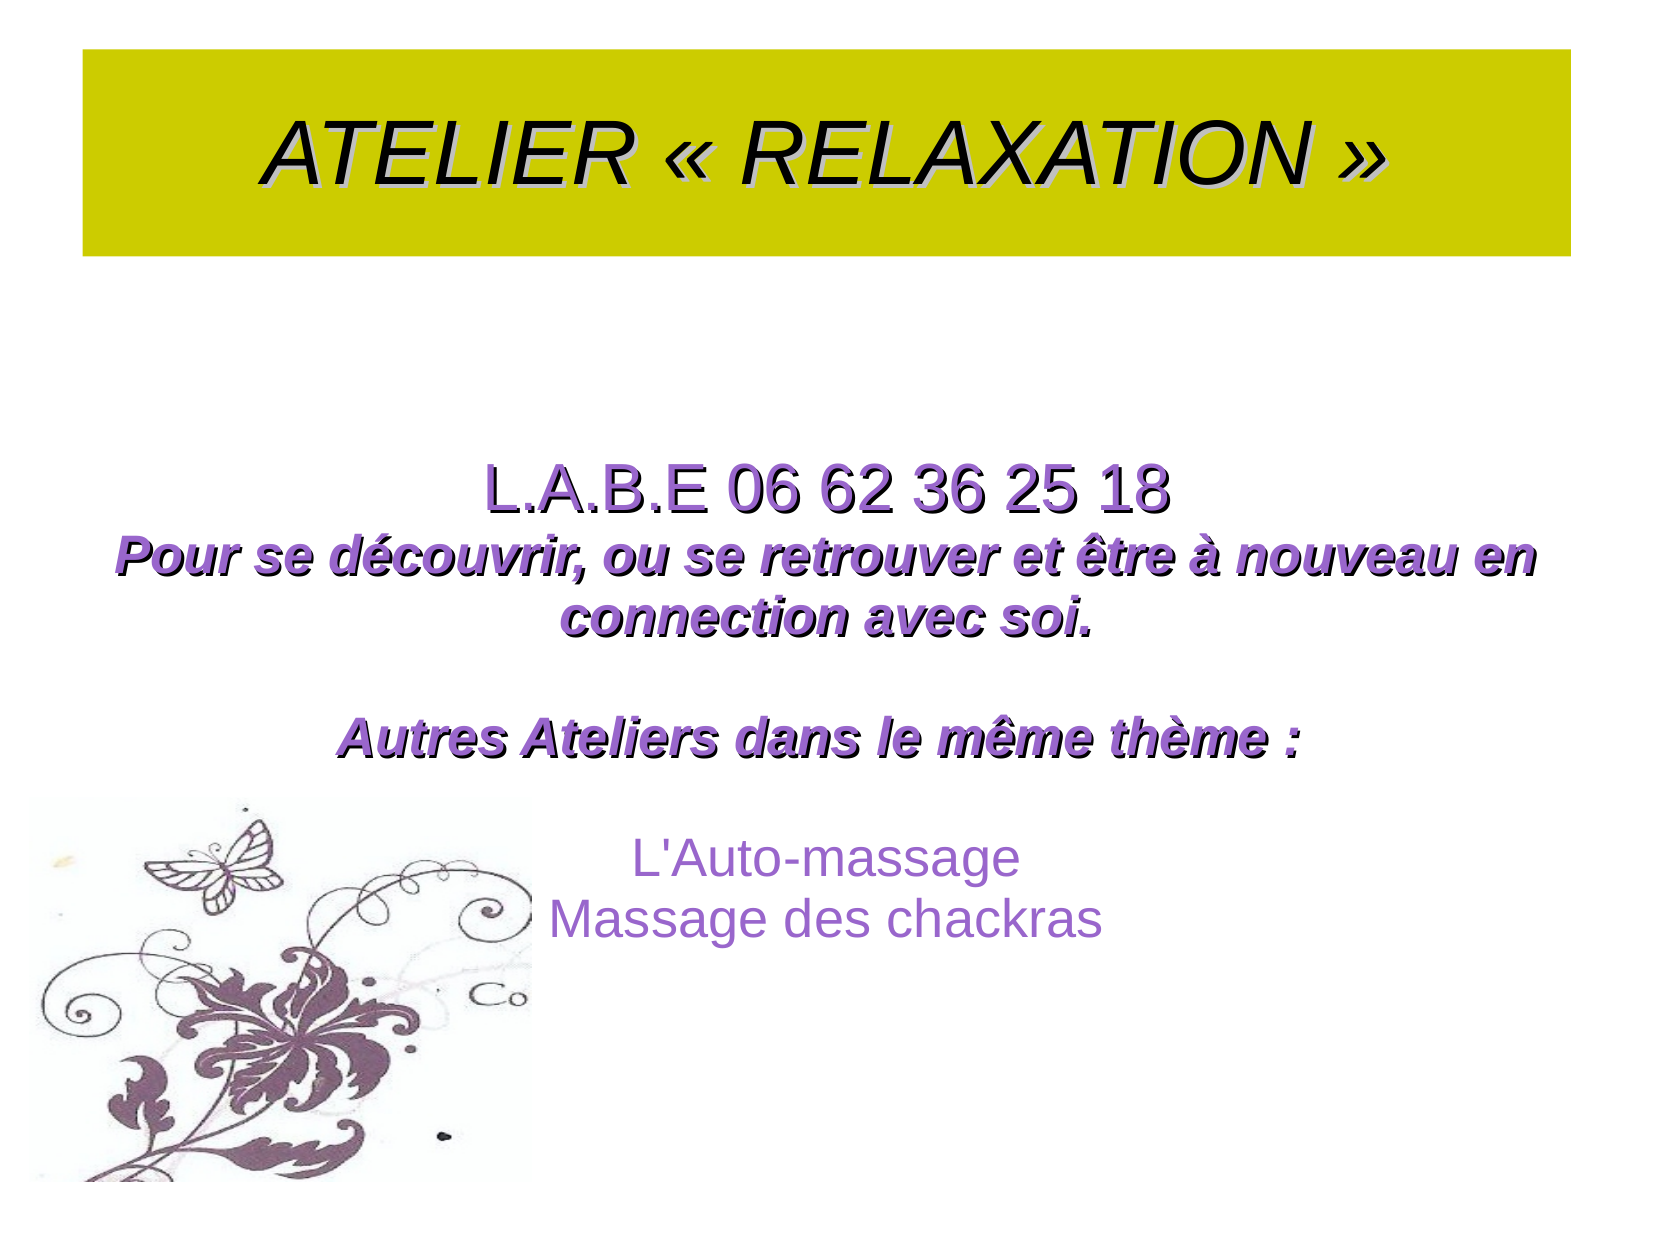

# ATELIER « RELAXATION »
L.A.B.E 06 62 36 25 18
Pour se découvrir, ou se retrouver et être à nouveau en connection avec soi.
Autres Ateliers dans le même thème :
L'Auto-massage
Massage des chackras